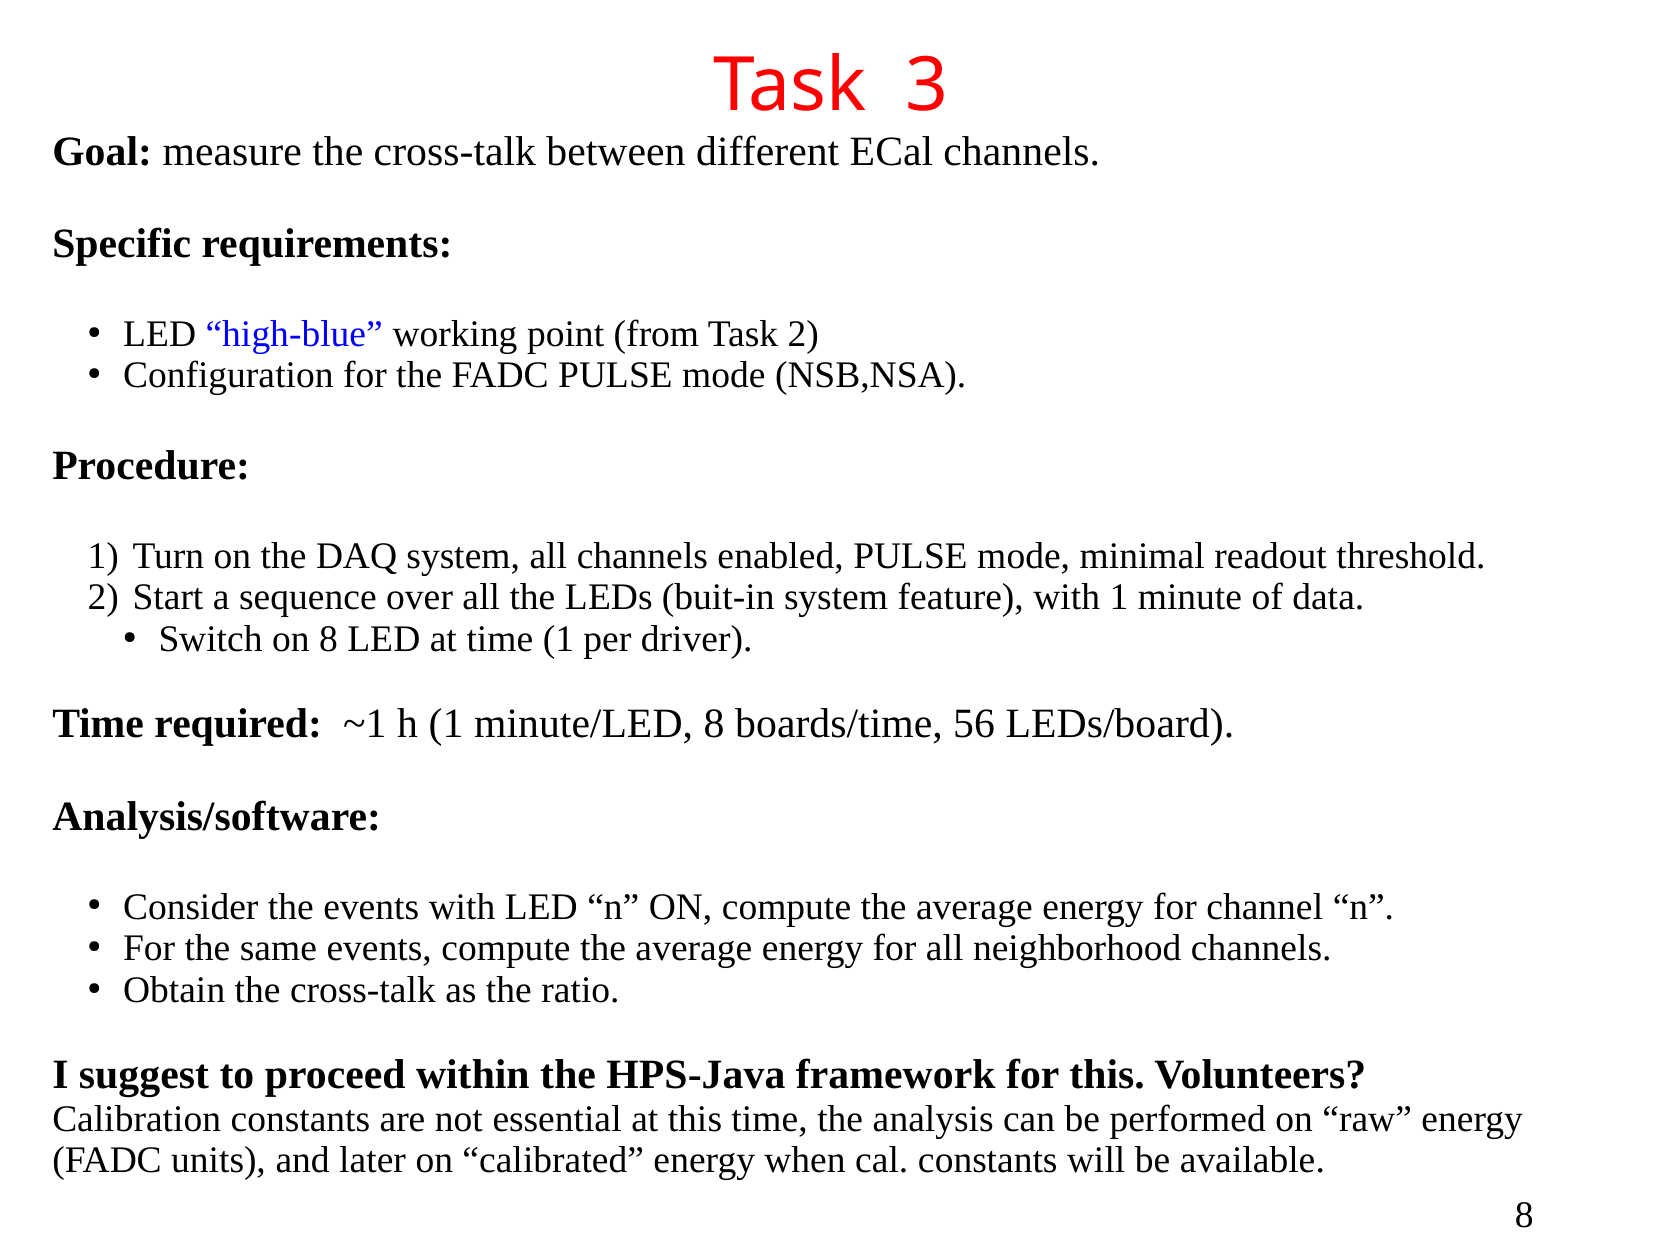

# Task 3
Goal: measure the cross-talk between different ECal channels.
Specific requirements:
LED “high-blue” working point (from Task 2)
Configuration for the FADC PULSE mode (NSB,NSA).
Procedure:
 Turn on the DAQ system, all channels enabled, PULSE mode, minimal readout threshold.
 Start a sequence over all the LEDs (buit-in system feature), with 1 minute of data.
Switch on 8 LED at time (1 per driver).
Time required: ~1 h (1 minute/LED, 8 boards/time, 56 LEDs/board).
Analysis/software:
Consider the events with LED “n” ON, compute the average energy for channel “n”.
For the same events, compute the average energy for all neighborhood channels.
Obtain the cross-talk as the ratio.
I suggest to proceed within the HPS-Java framework for this. Volunteers?
Calibration constants are not essential at this time, the analysis can be performed on “raw” energy
(FADC units), and later on “calibrated” energy when cal. constants will be available.